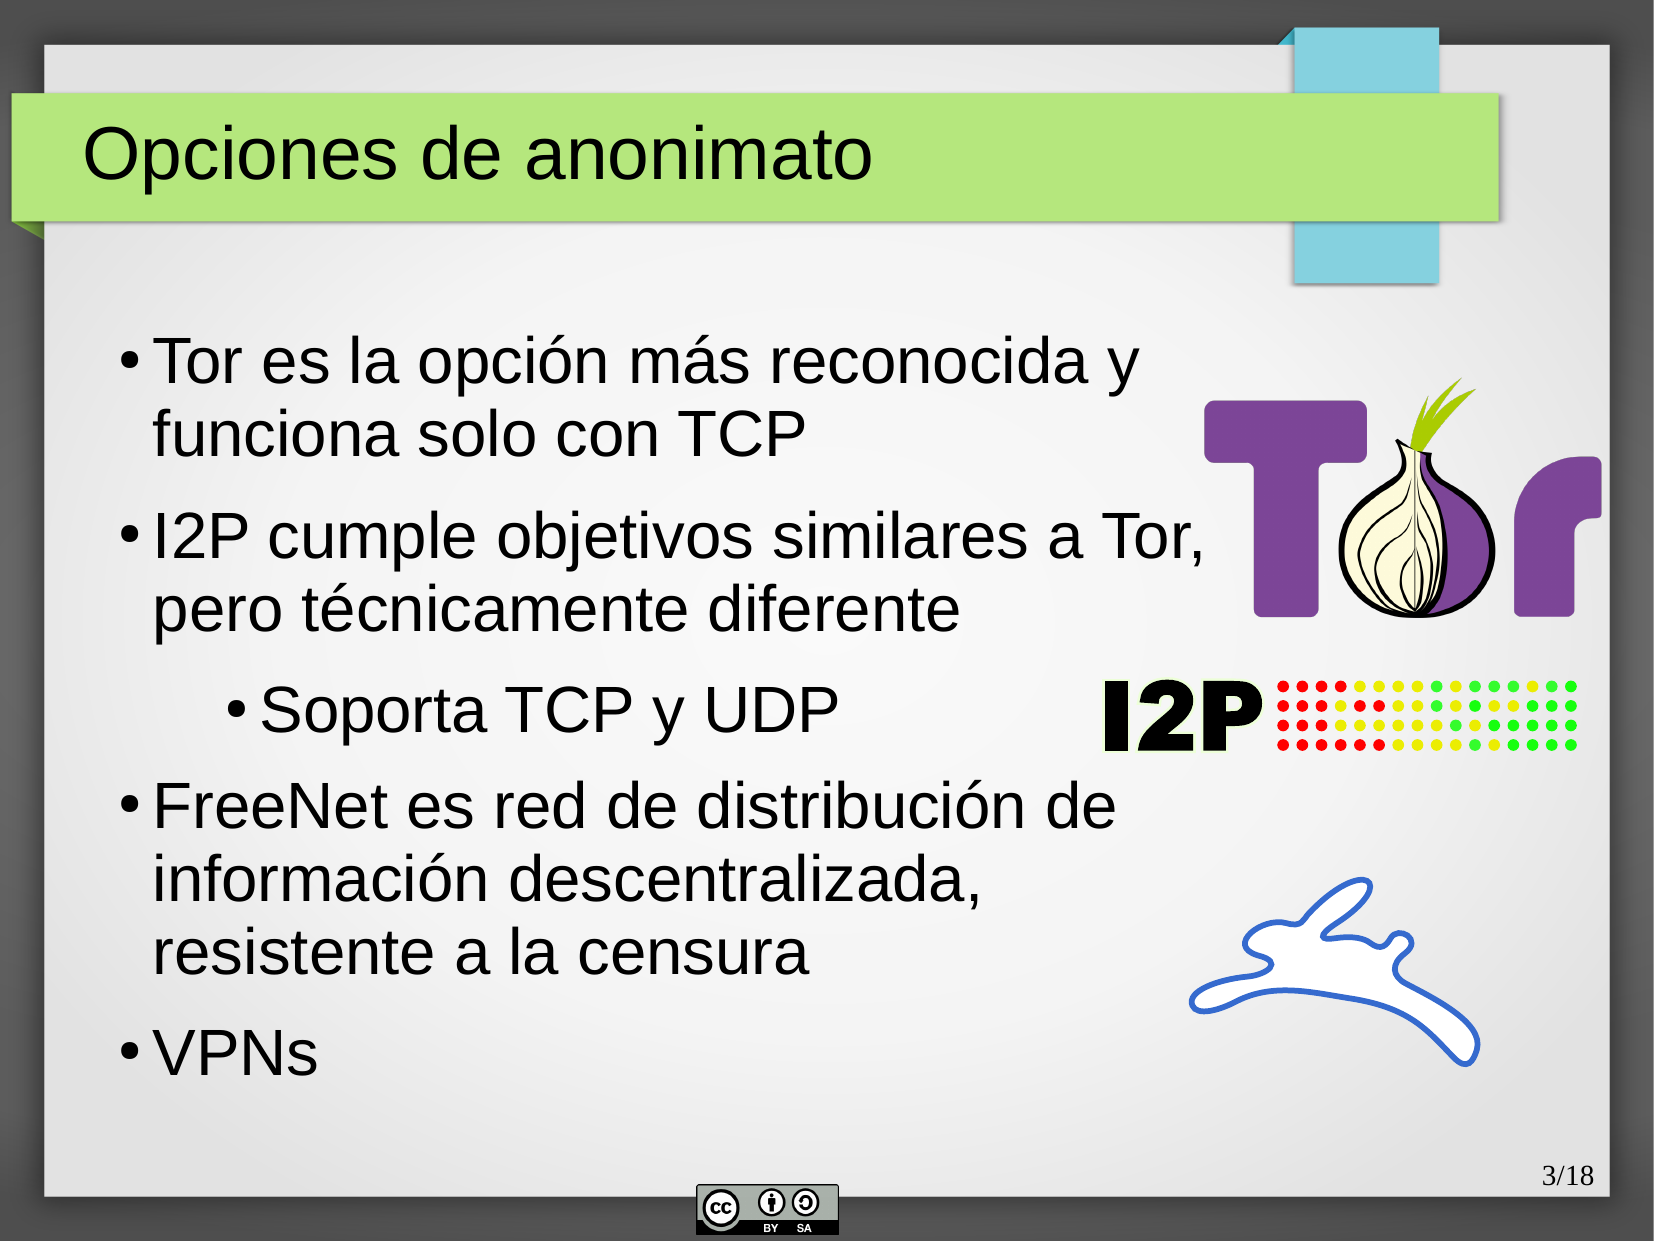

# Opciones de anonimato
Tor es la opción más reconocida y funciona solo con TCP
I2P cumple objetivos similares a Tor, pero técnicamente diferente
Soporta TCP y UDP
FreeNet es red de distribución de información descentralizada, resistente a la censura
VPNs
3